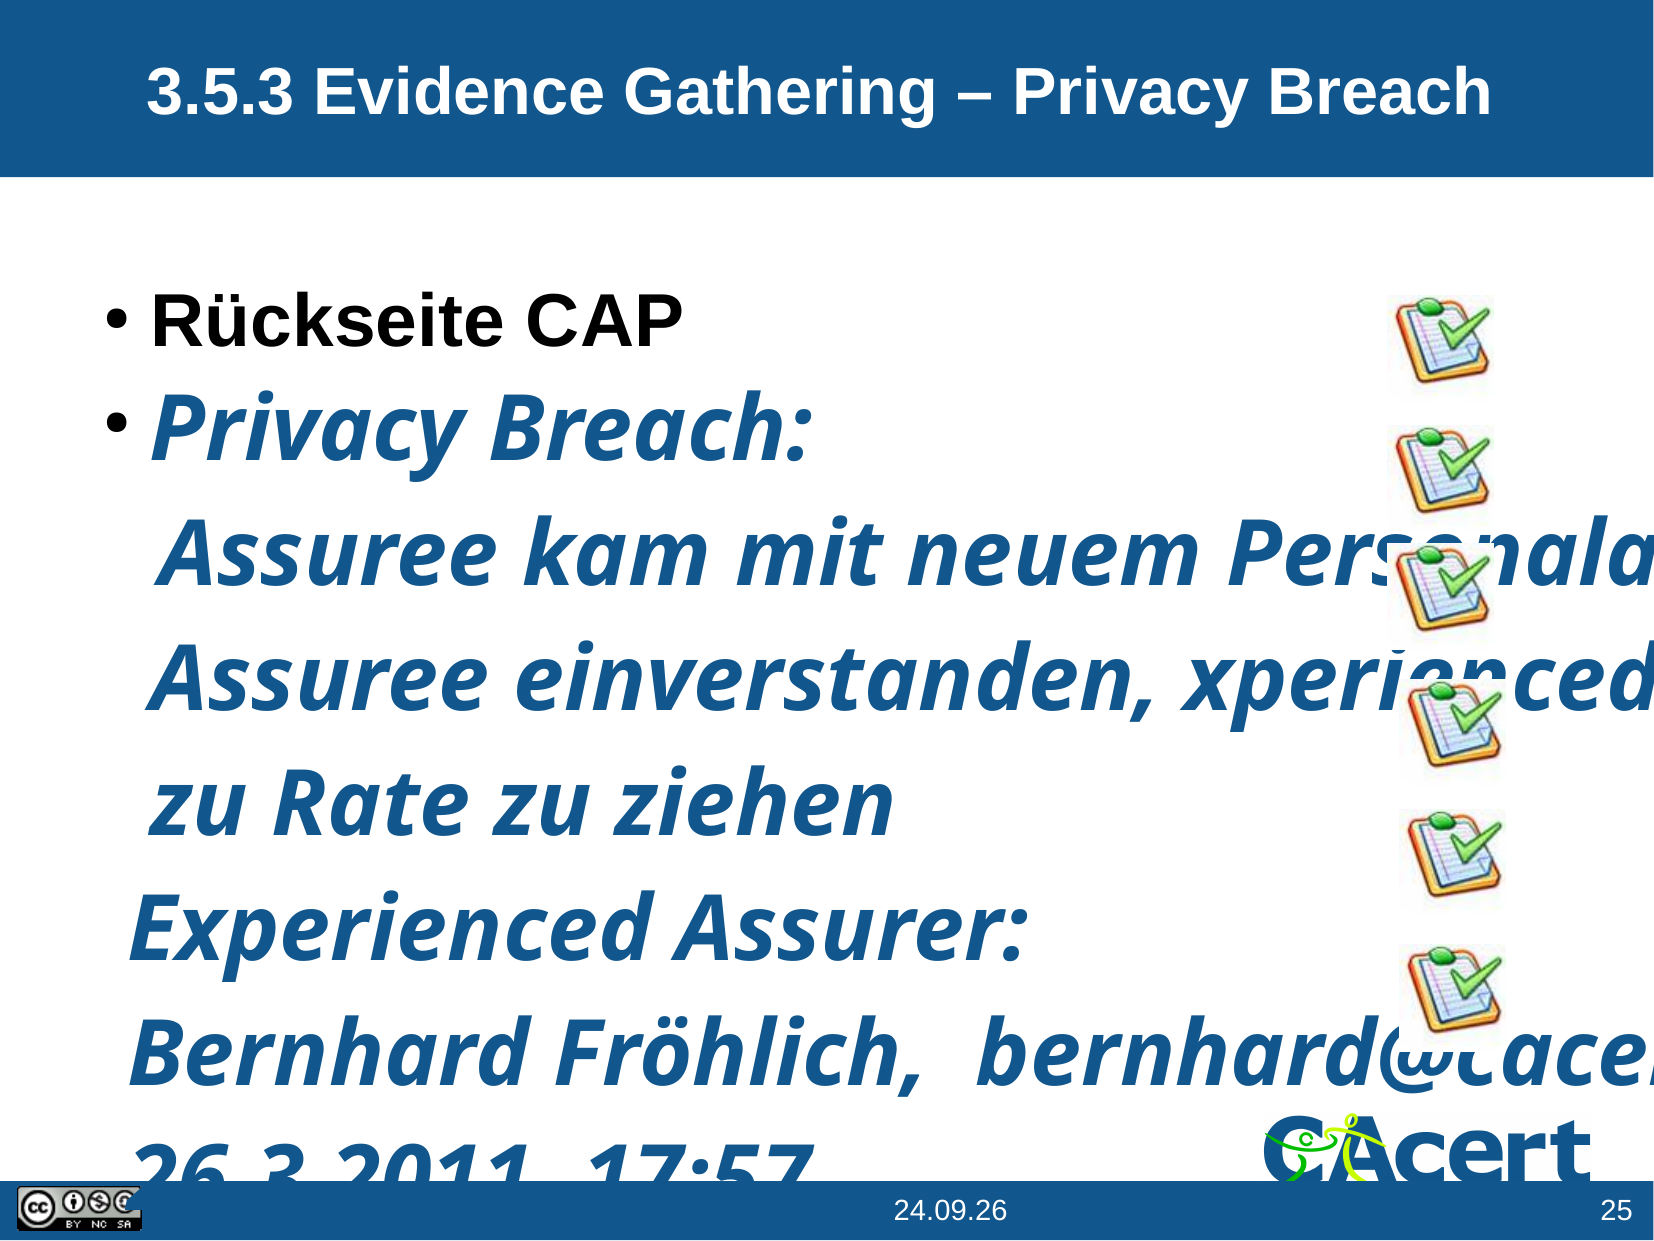

# 3.5.3 Evidence Gathering – Privacy Breach
 Rückseite CAP
 Privacy Breach:
 Assuree kam mit neuem Personalausweis.
 Assuree einverstanden, xperienced Assurer
 zu Rate zu ziehen
 Experienced Assurer:
 Bernhard Fröhlich, bernhard@cacert.org
 26.3.2011, 17:57